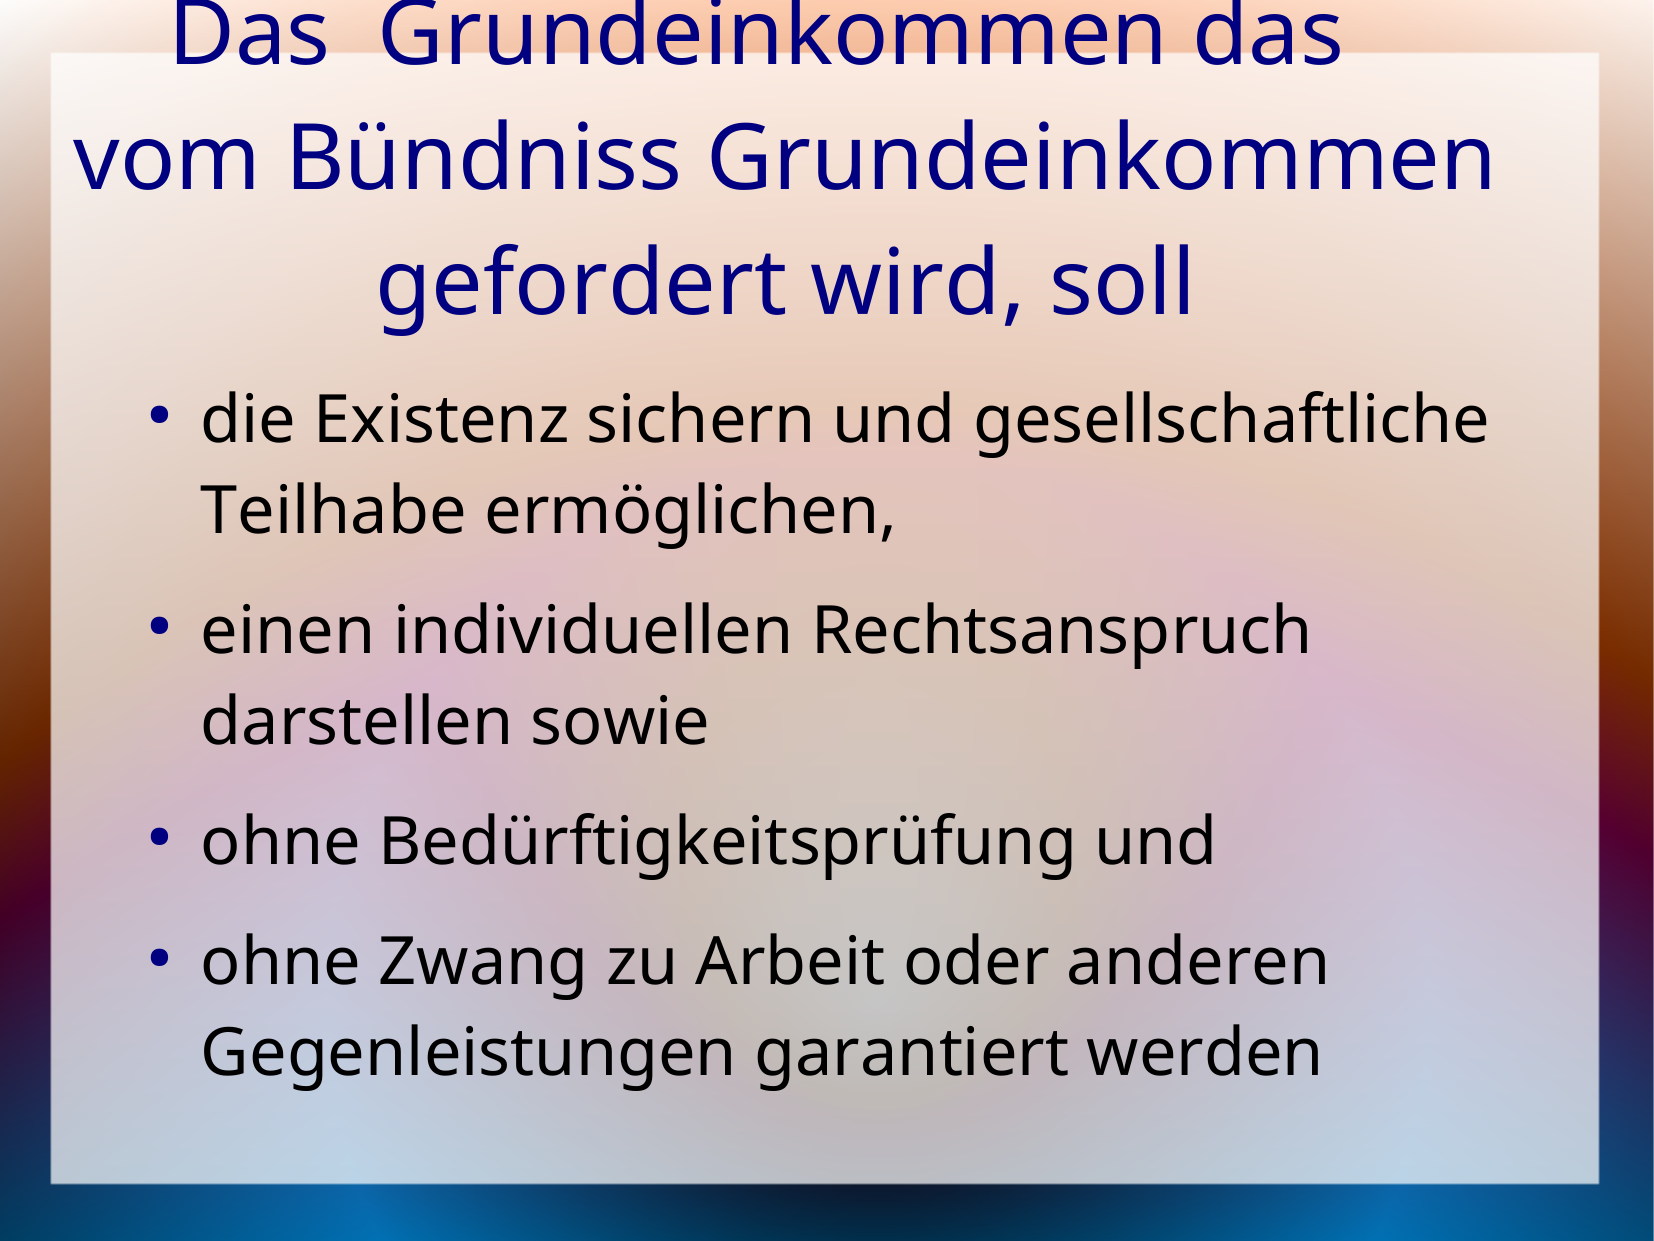

# Das Grundeinkommen das vom Bündniss Grundeinkommen gefordert wird, soll
die Existenz sichern und gesellschaftliche Teilhabe ermöglichen,
einen individuellen Rechtsanspruch darstellen sowie
ohne Bedürftigkeitsprüfung und
ohne Zwang zu Arbeit oder anderen Gegenleistungen garantiert werden